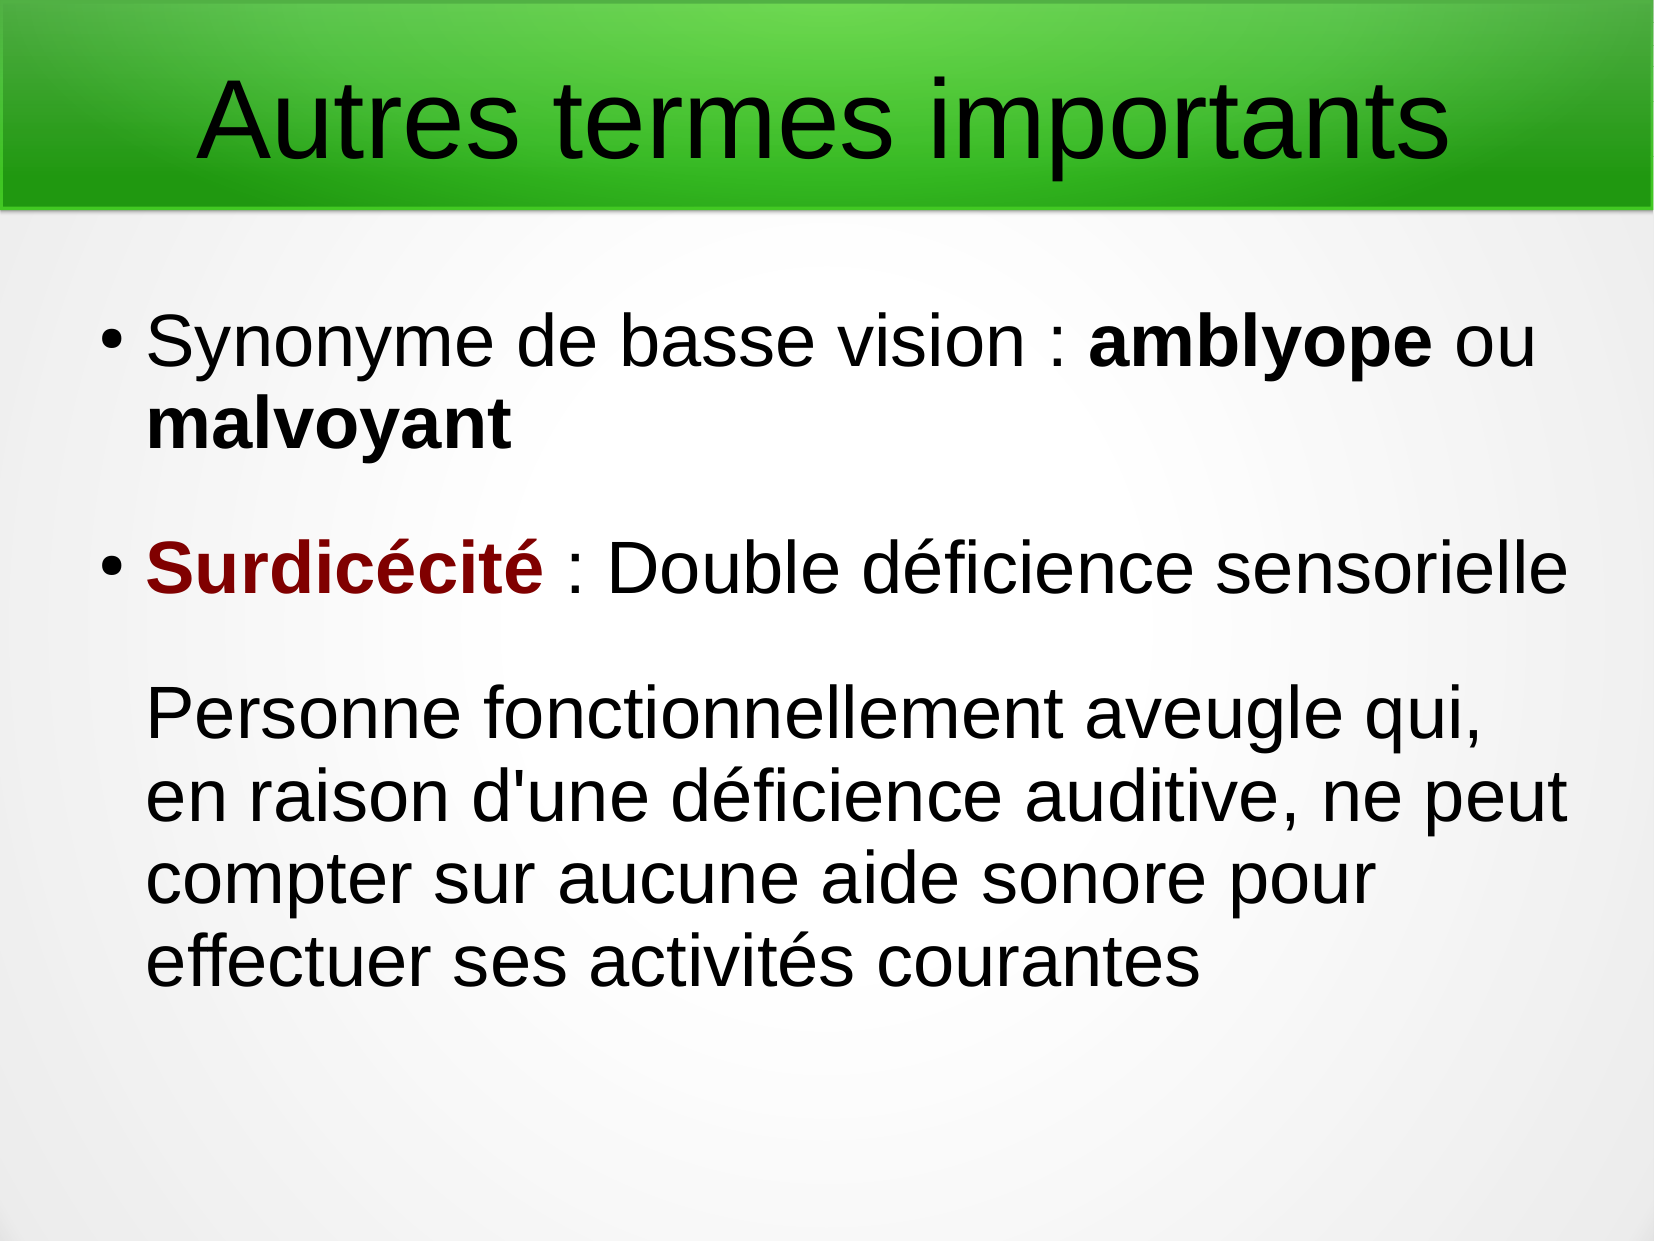

# Autres termes importants
Synonyme de basse vision : amblyope ou malvoyant
Surdicécité : Double déficience sensorielle
Personne fonctionnellement aveugle qui, en raison d'une déficience auditive, ne peut compter sur aucune aide sonore pour effectuer ses activités courantes